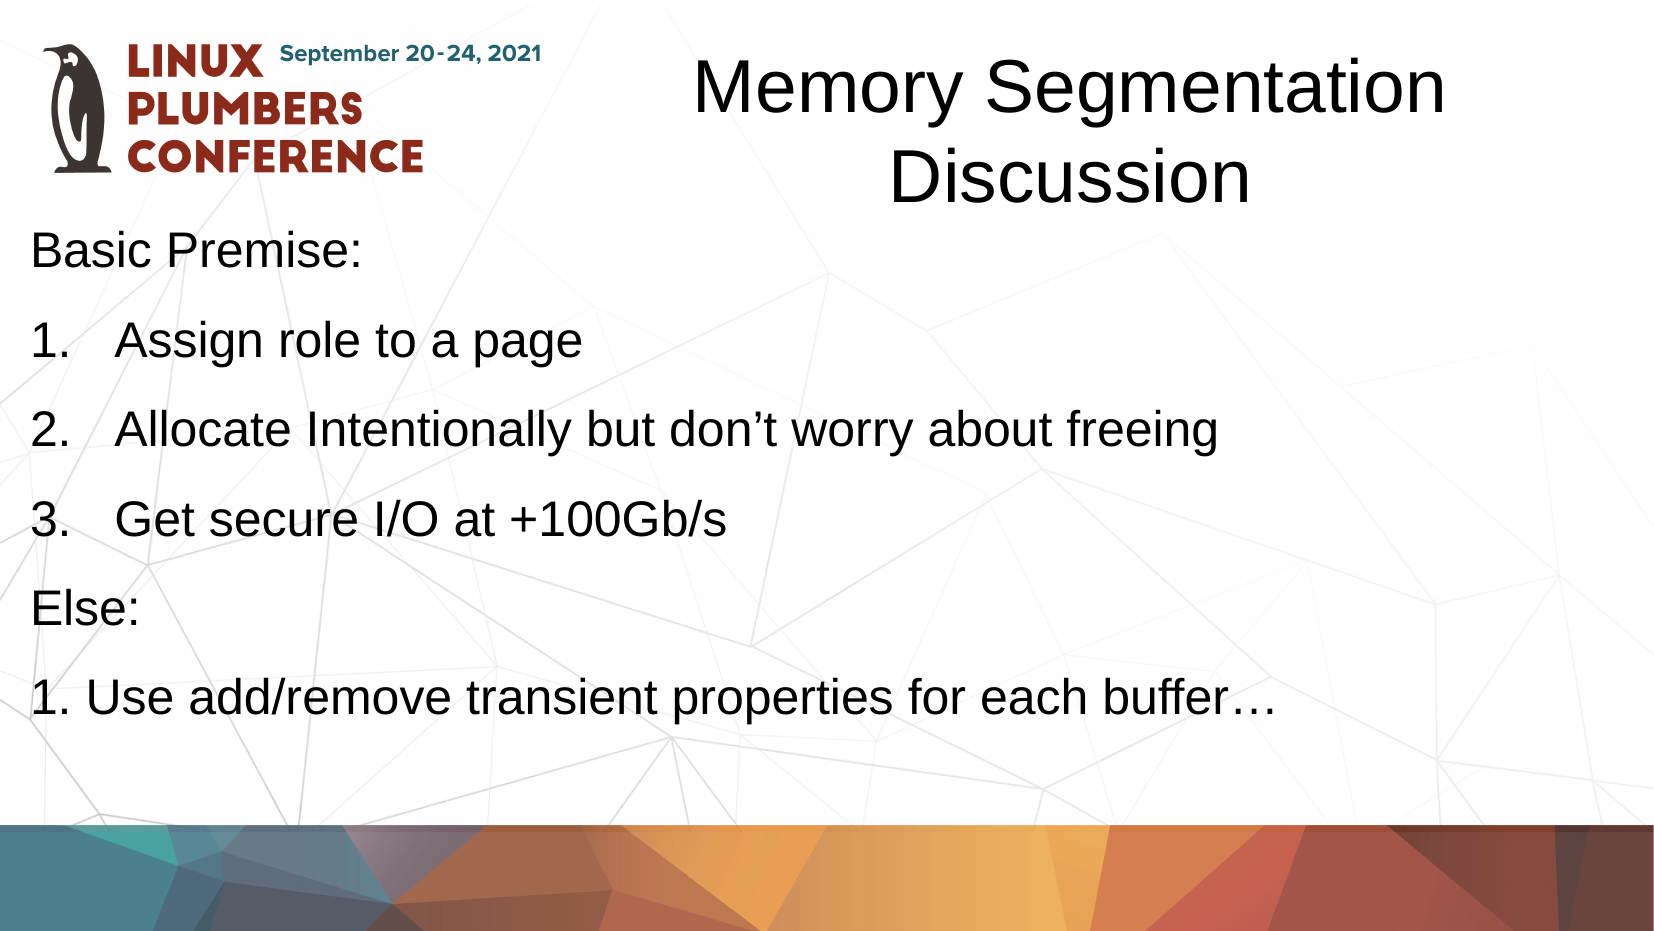

# Memory Segmentation Discussion
Basic Premise:
Assign role to a page
Allocate Intentionally but don’t worry about freeing
Get secure I/O at +100Gb/s
Else:
1. Use add/remove transient properties for each buffer…